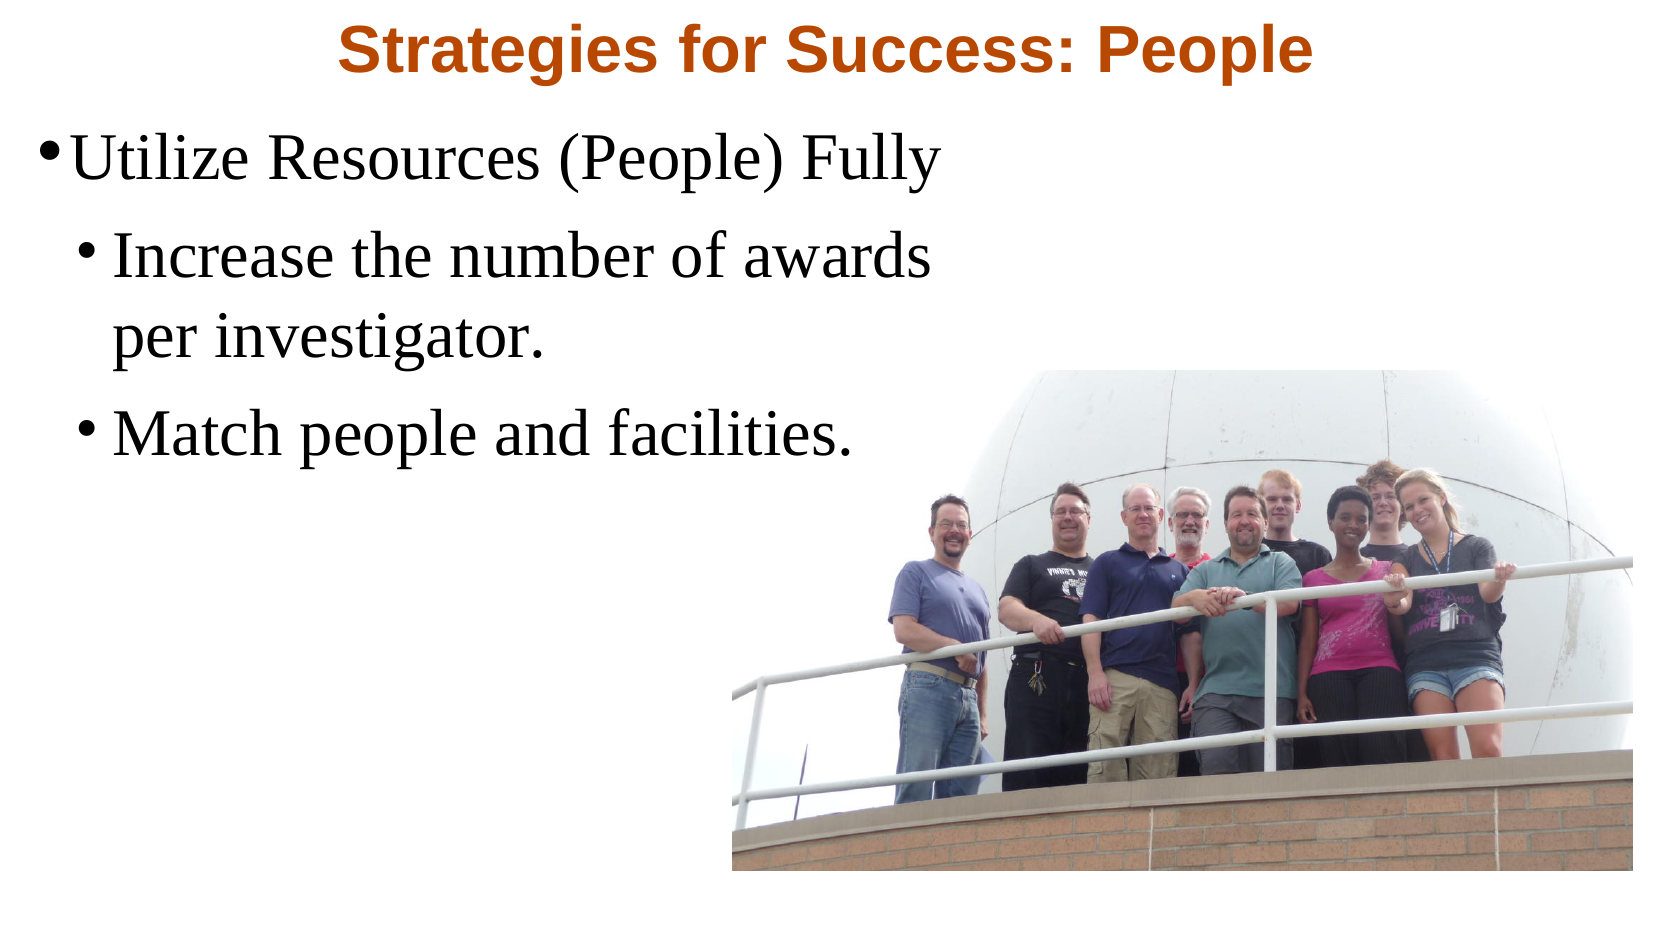

Strategies for Success: People
Utilize Resources (People) Fully
Increase the number of awards per investigator.
Match people and facilities.